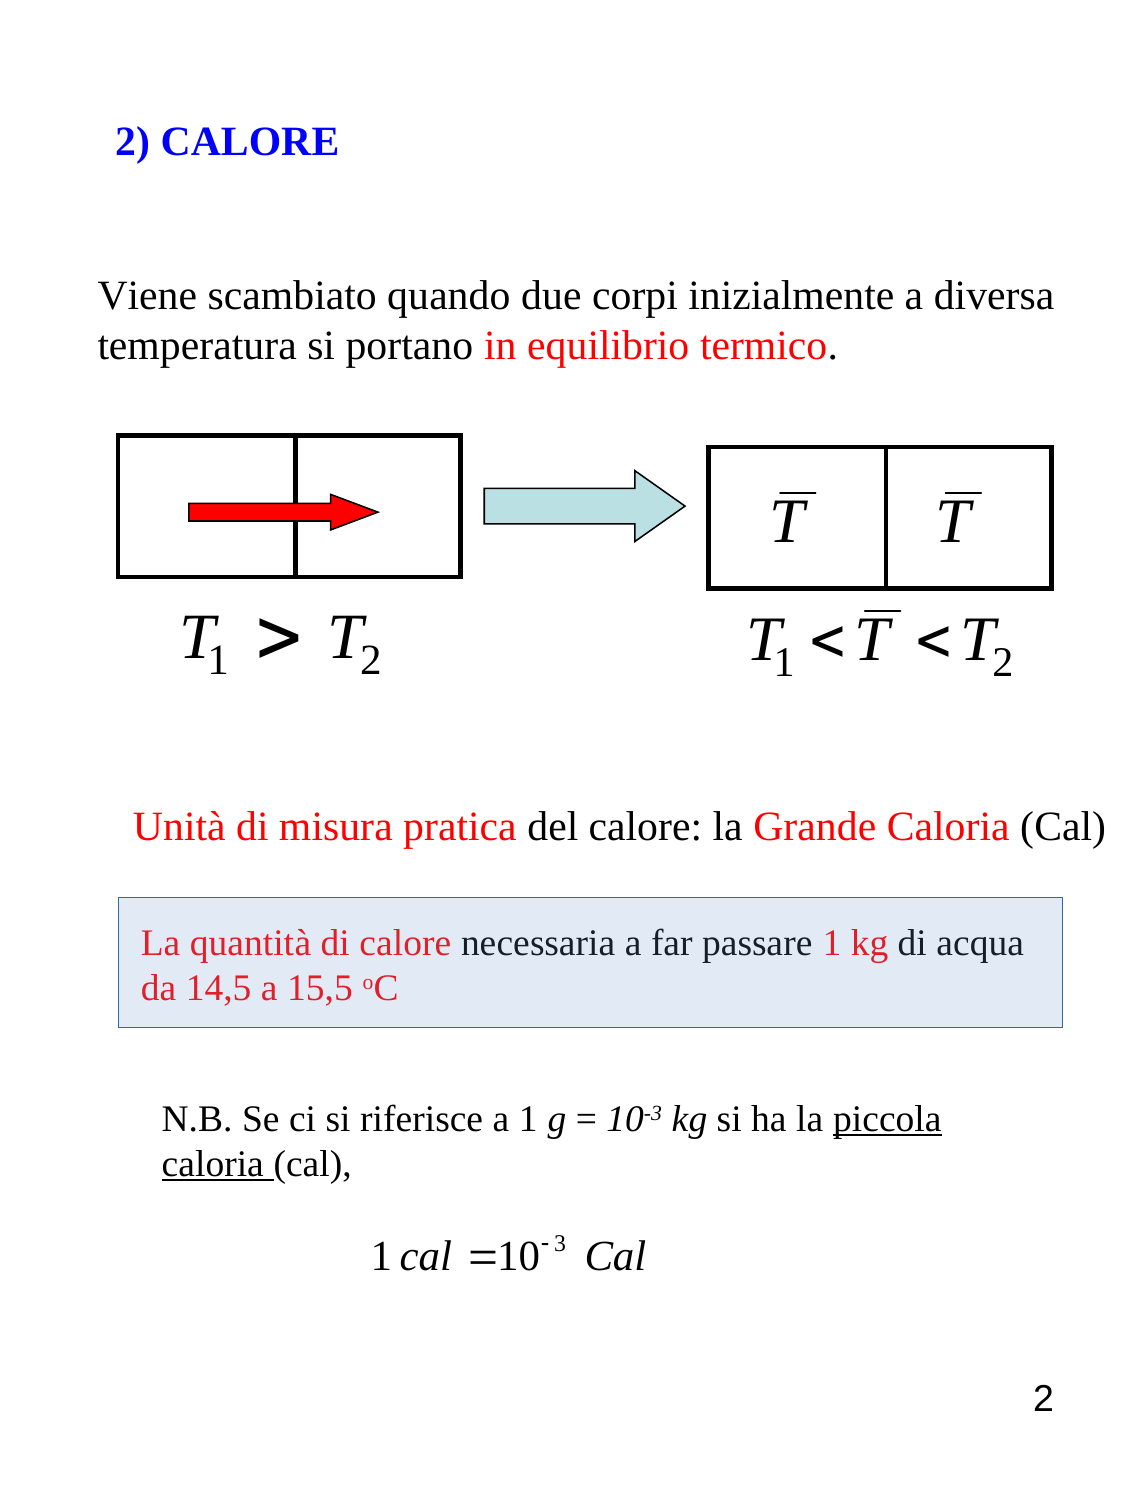

2) CALORE
Viene scambiato quando due corpi inizialmente a diversa
temperatura si portano in equilibrio termico.
Unità di misura pratica del calore: la Grande Caloria (Cal)
La quantità di calore necessaria a far passare 1 kg di acqua
da 14,5 a 15,5 oC
N.B. Se ci si riferisce a 1 g = 10-3 kg si ha la piccola
caloria (cal),
P8 Calore
2